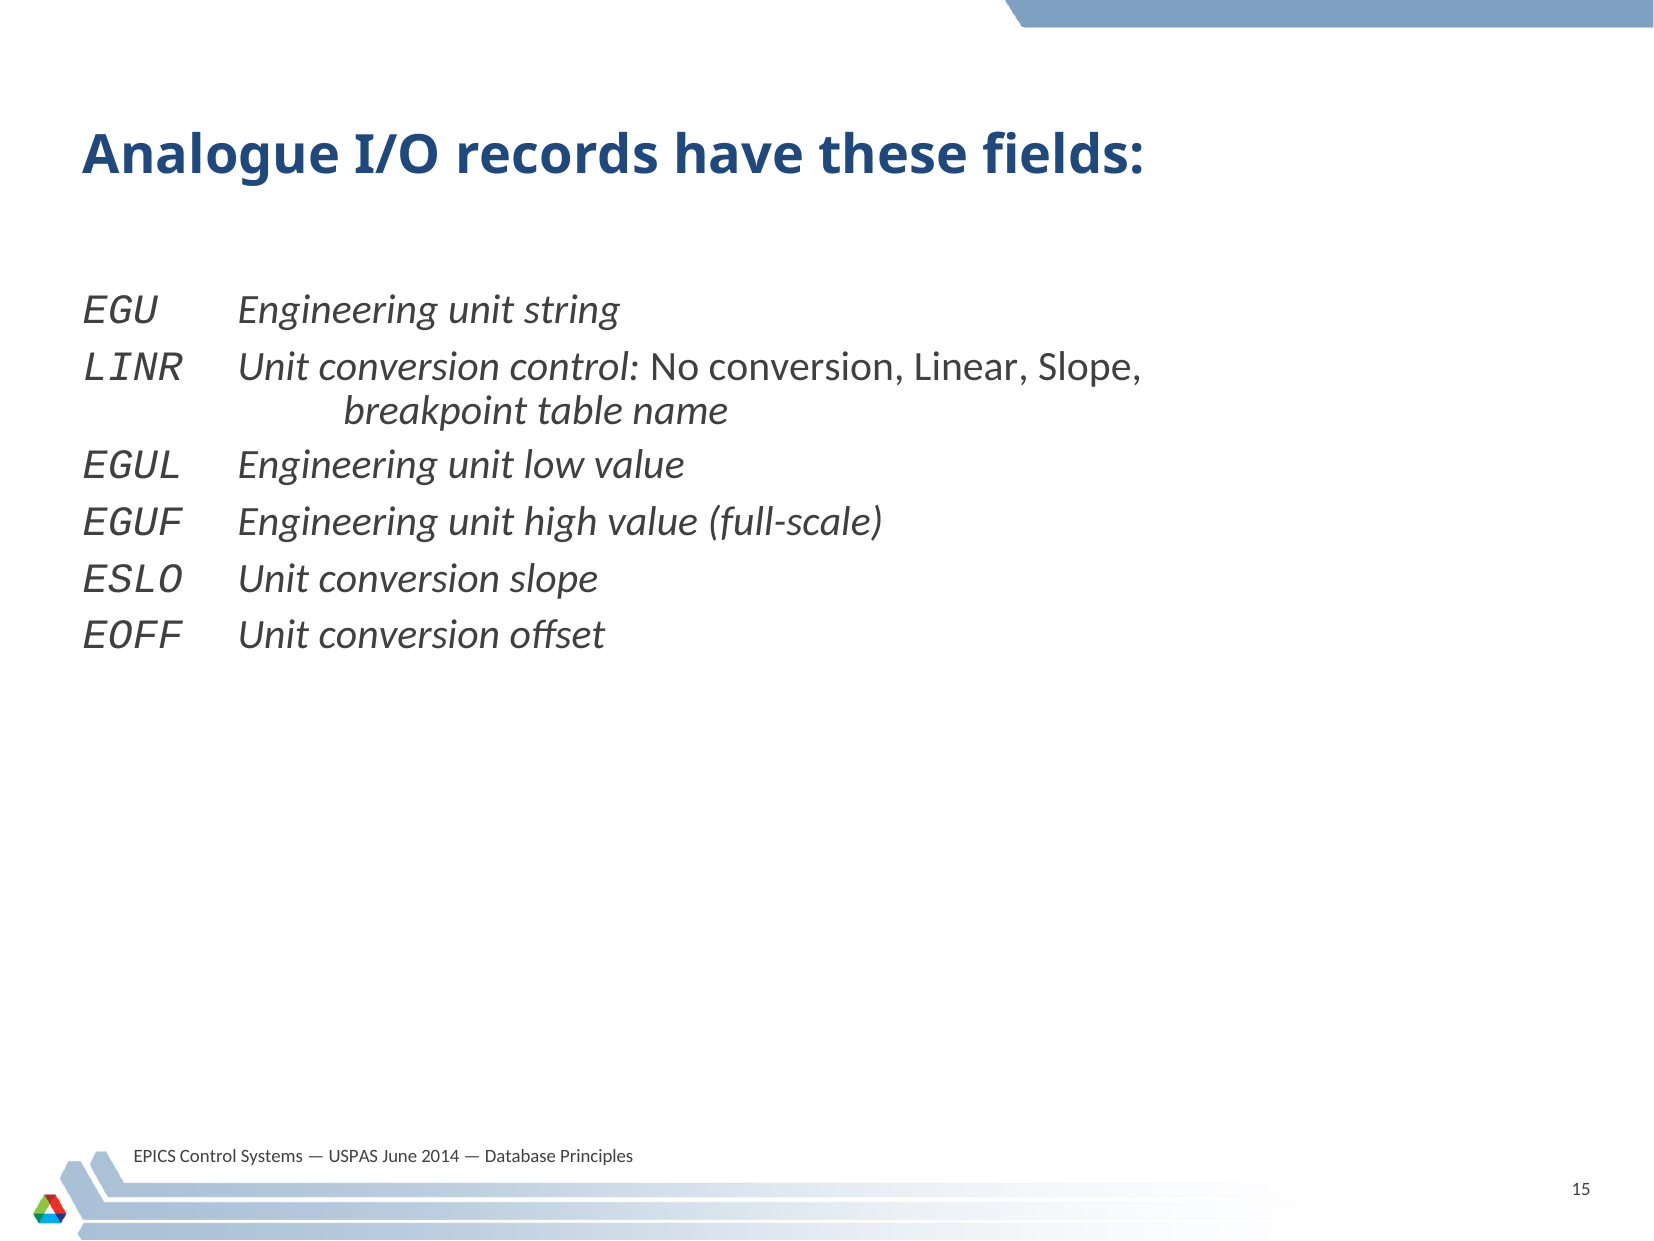

# Analogue I/O records have these fields:
EGU 	Engineering unit string
LINR	Unit conversion control: No conversion, Linear, Slope,
 breakpoint table name
EGUL	Engineering unit low value
EGUF	Engineering unit high value (full-scale)
ESLO	Unit conversion slope
EOFF	Unit conversion offset
EPICS Control Systems — USPAS June 2014 — Database Principles
15